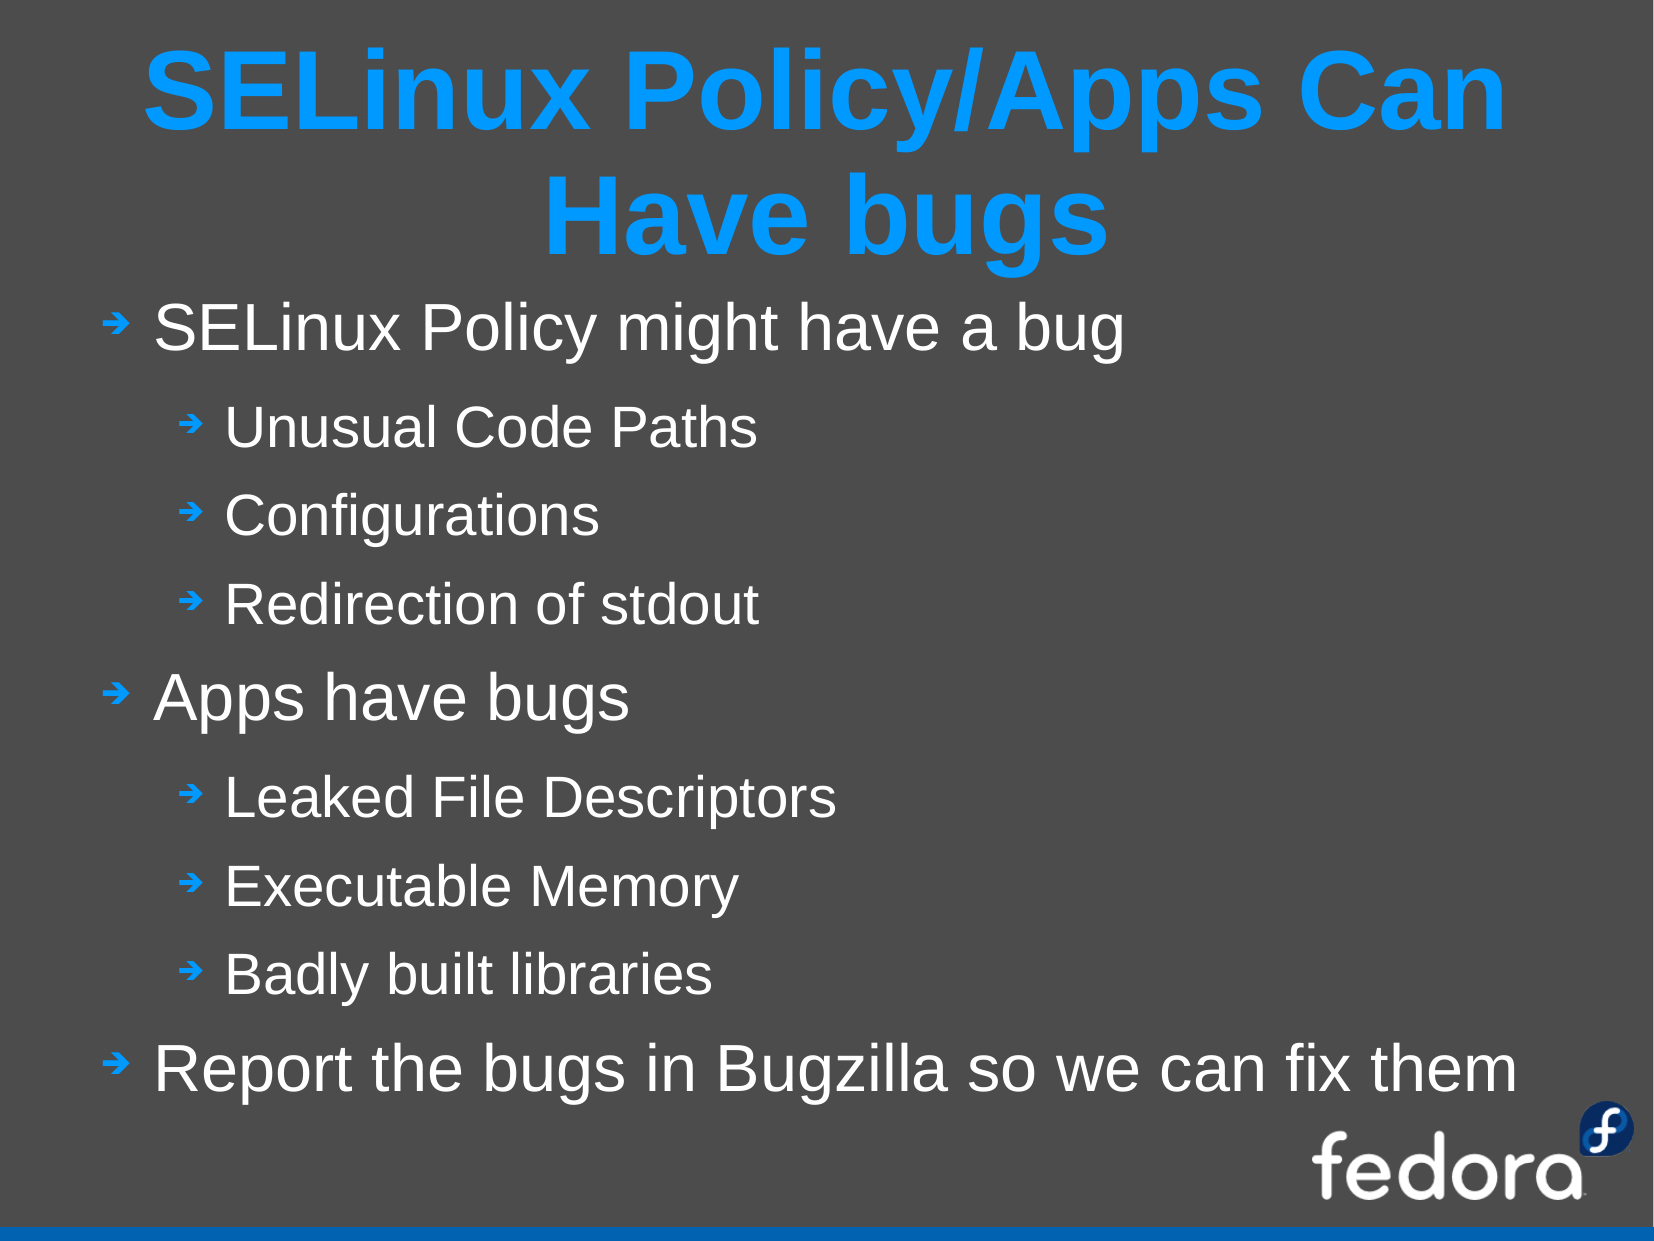

# SELinux Policy/Apps Can Have bugs
SELinux Policy might have a bug
Unusual Code Paths
Configurations
Redirection of stdout
Apps have bugs
Leaked File Descriptors
Executable Memory
Badly built libraries
Report the bugs in Bugzilla so we can fix them